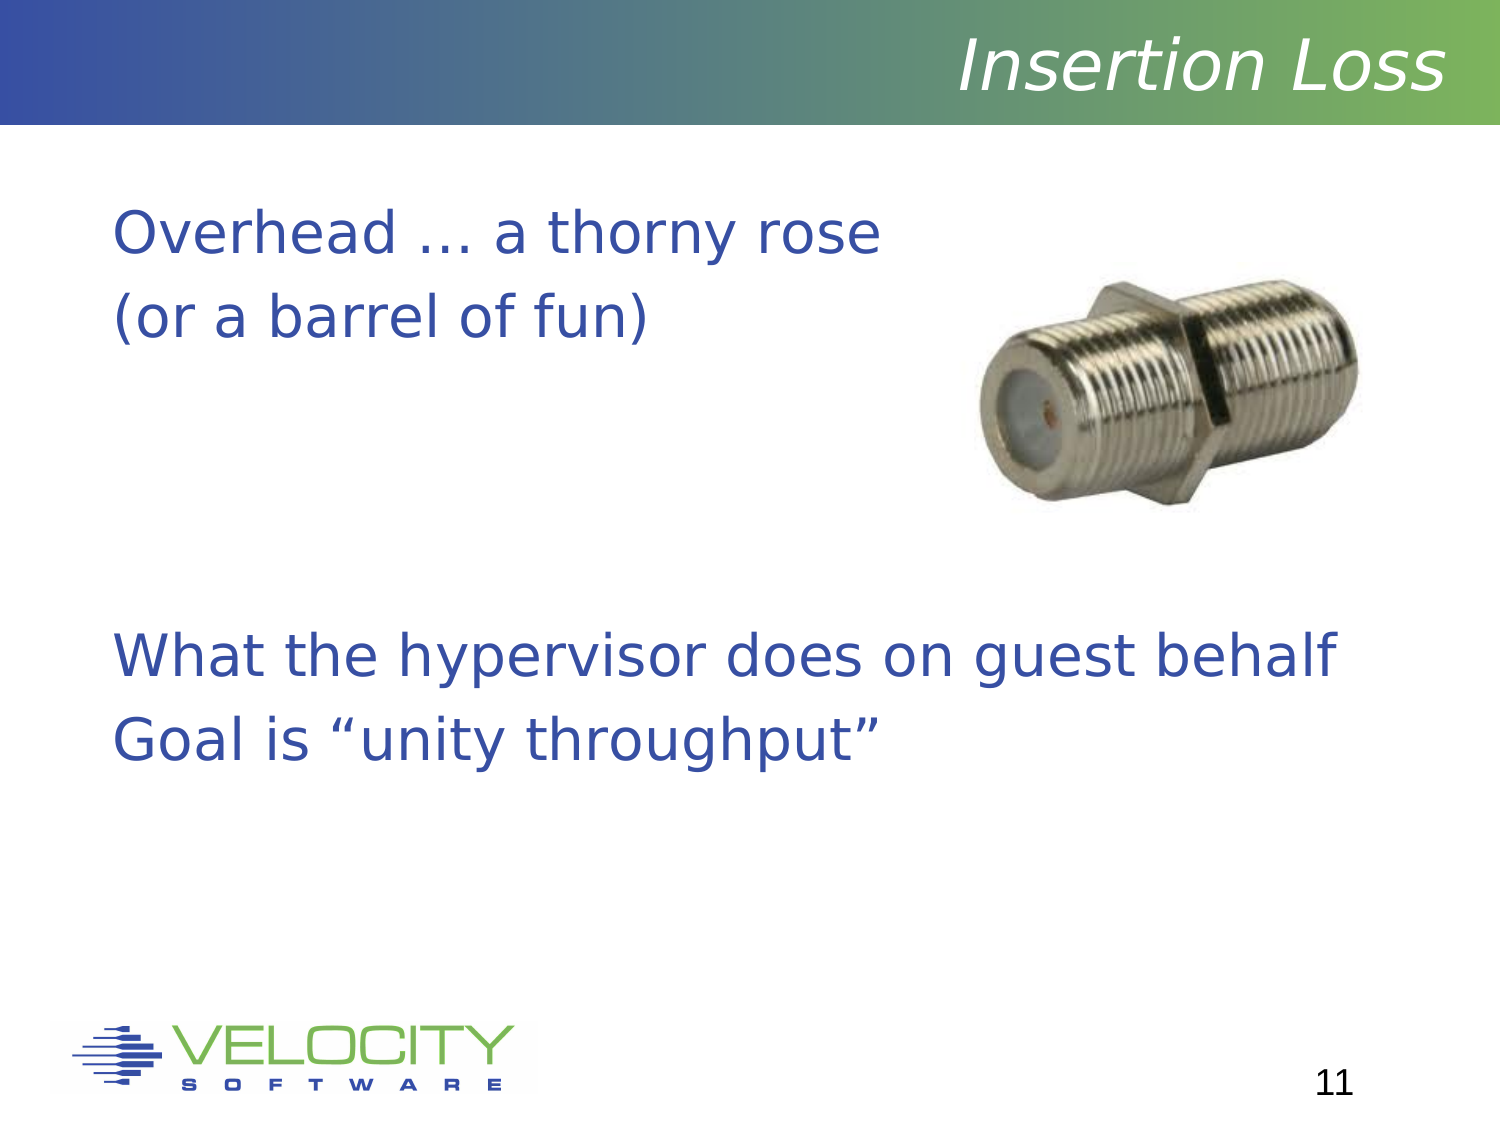

# Insertion Loss
Overhead … a thorny rose
(or a barrel of fun)
What the hypervisor does on guest behalf
Goal is “unity throughput”
11